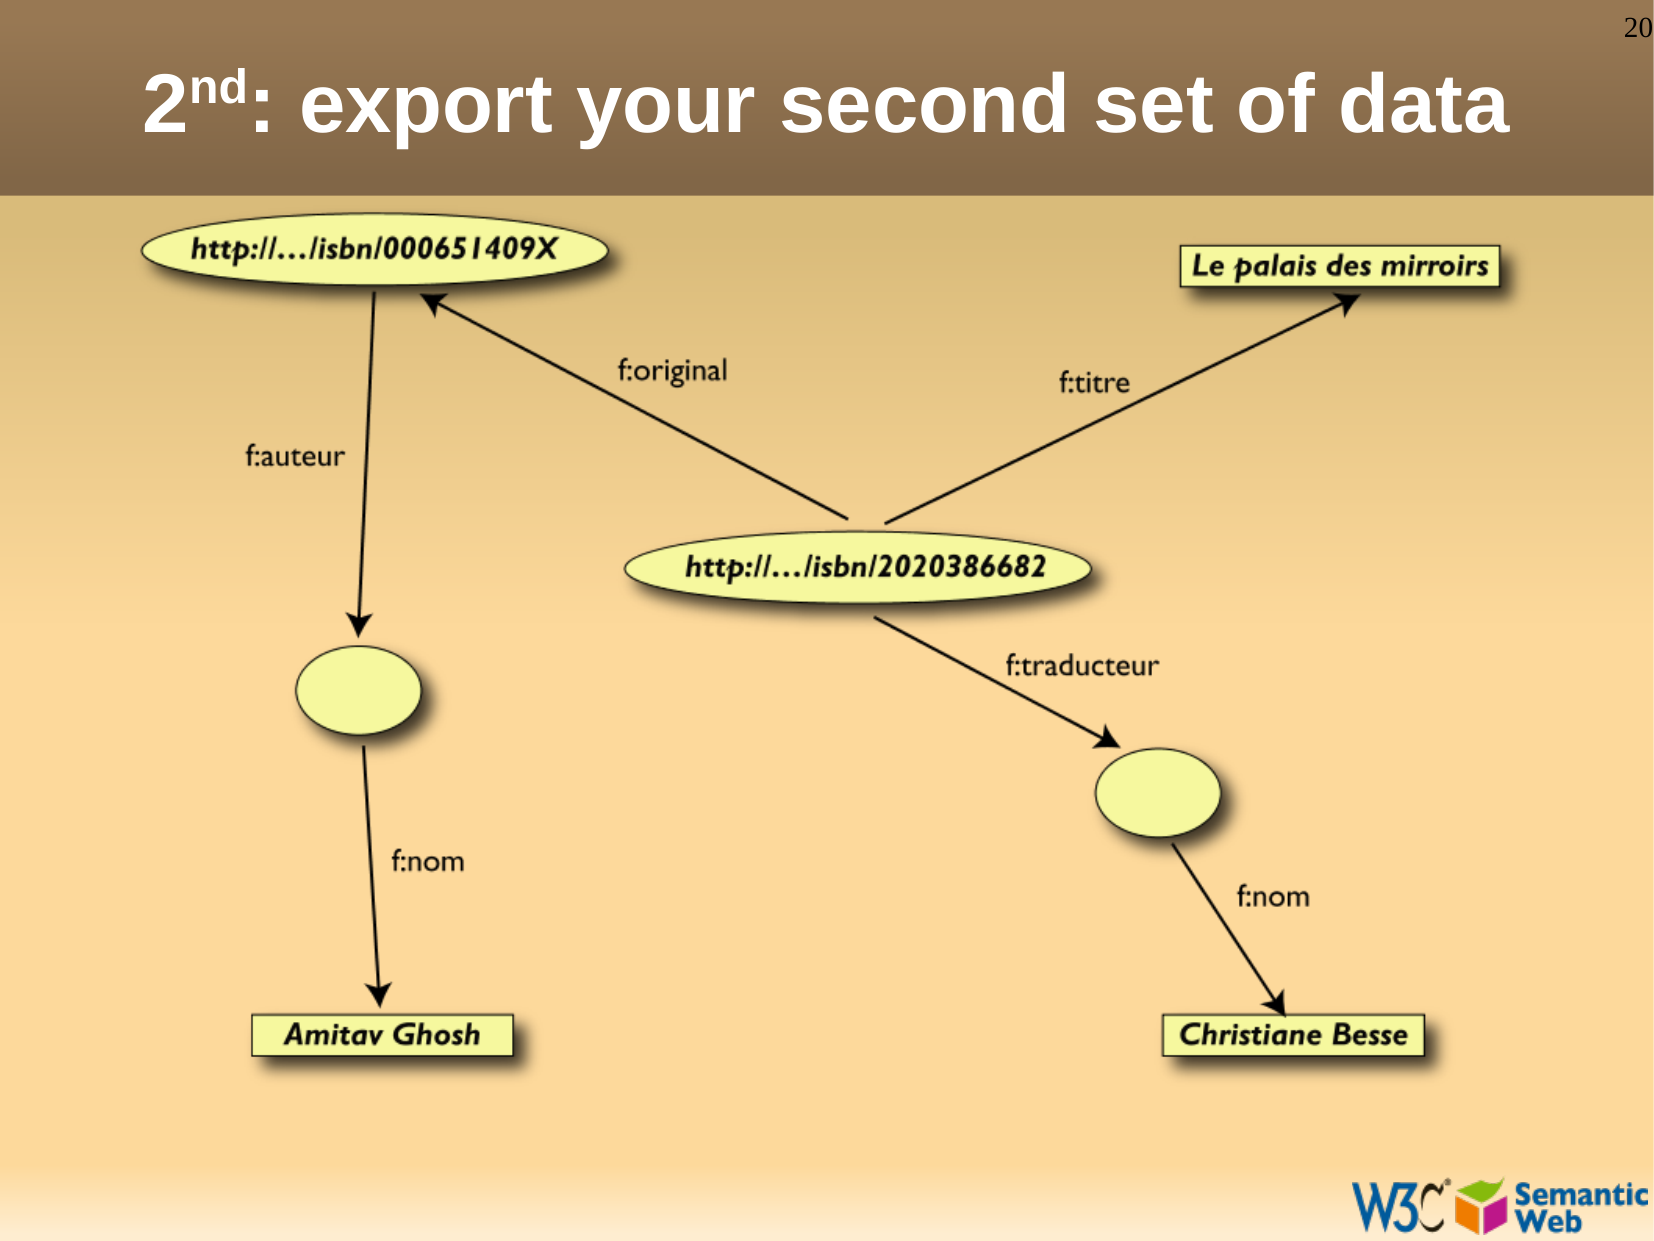

# 2nd: export your second set of data
20